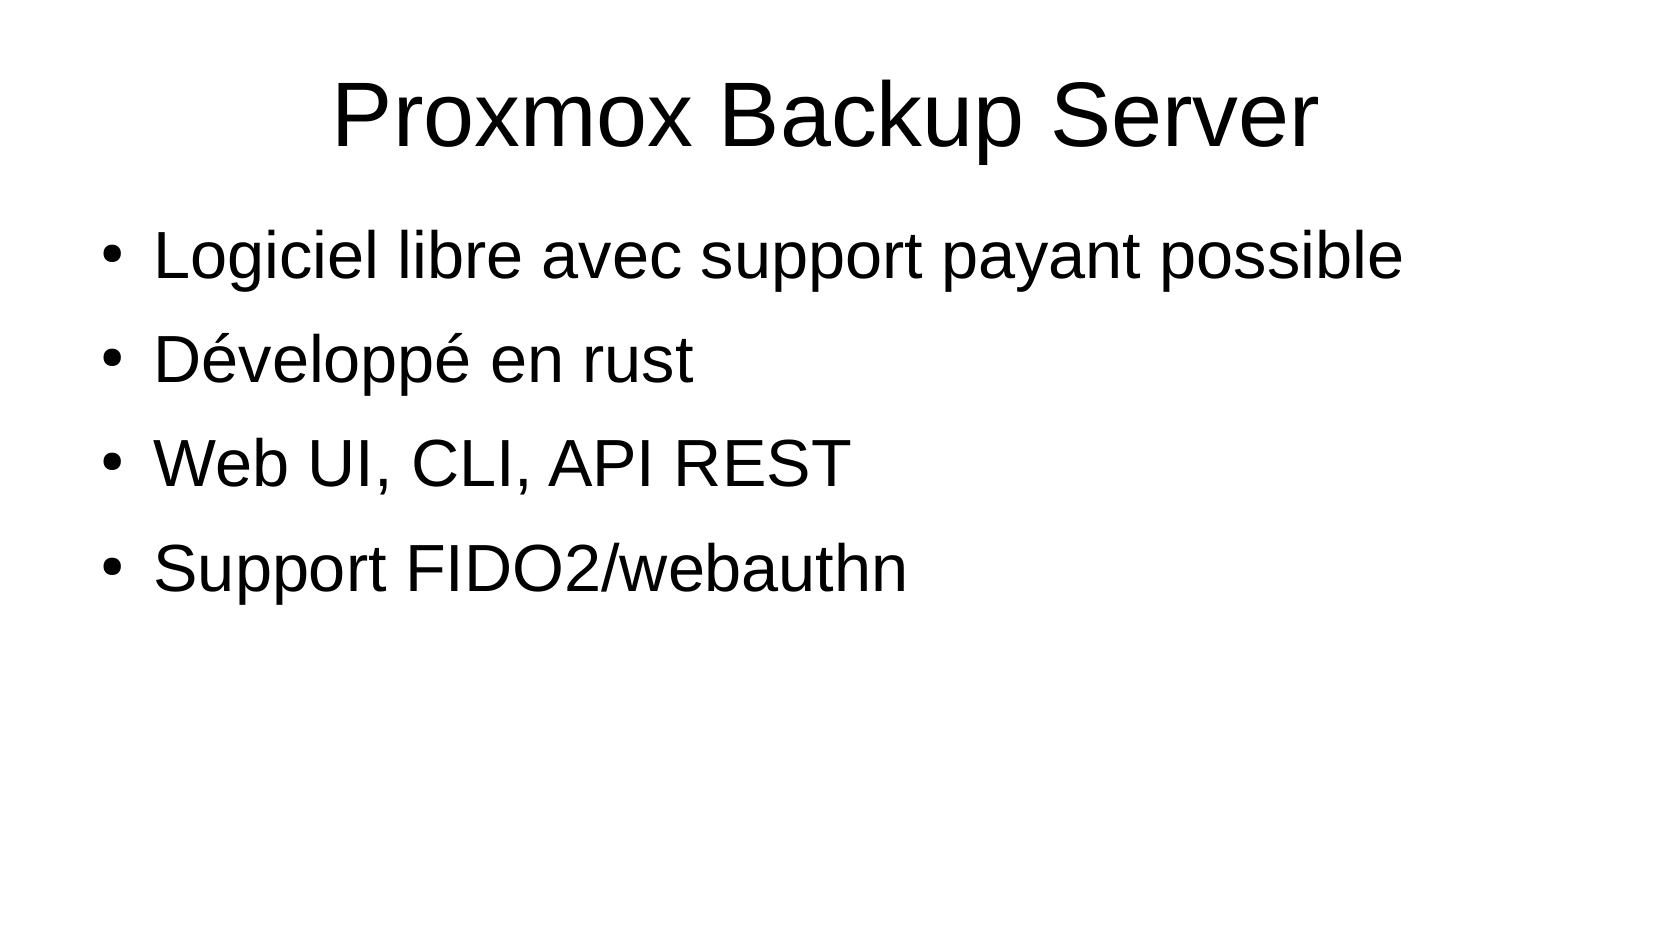

# Proxmox Backup Server
Logiciel libre avec support payant possible
Développé en rust
Web UI, CLI, API REST
Support FIDO2/webauthn